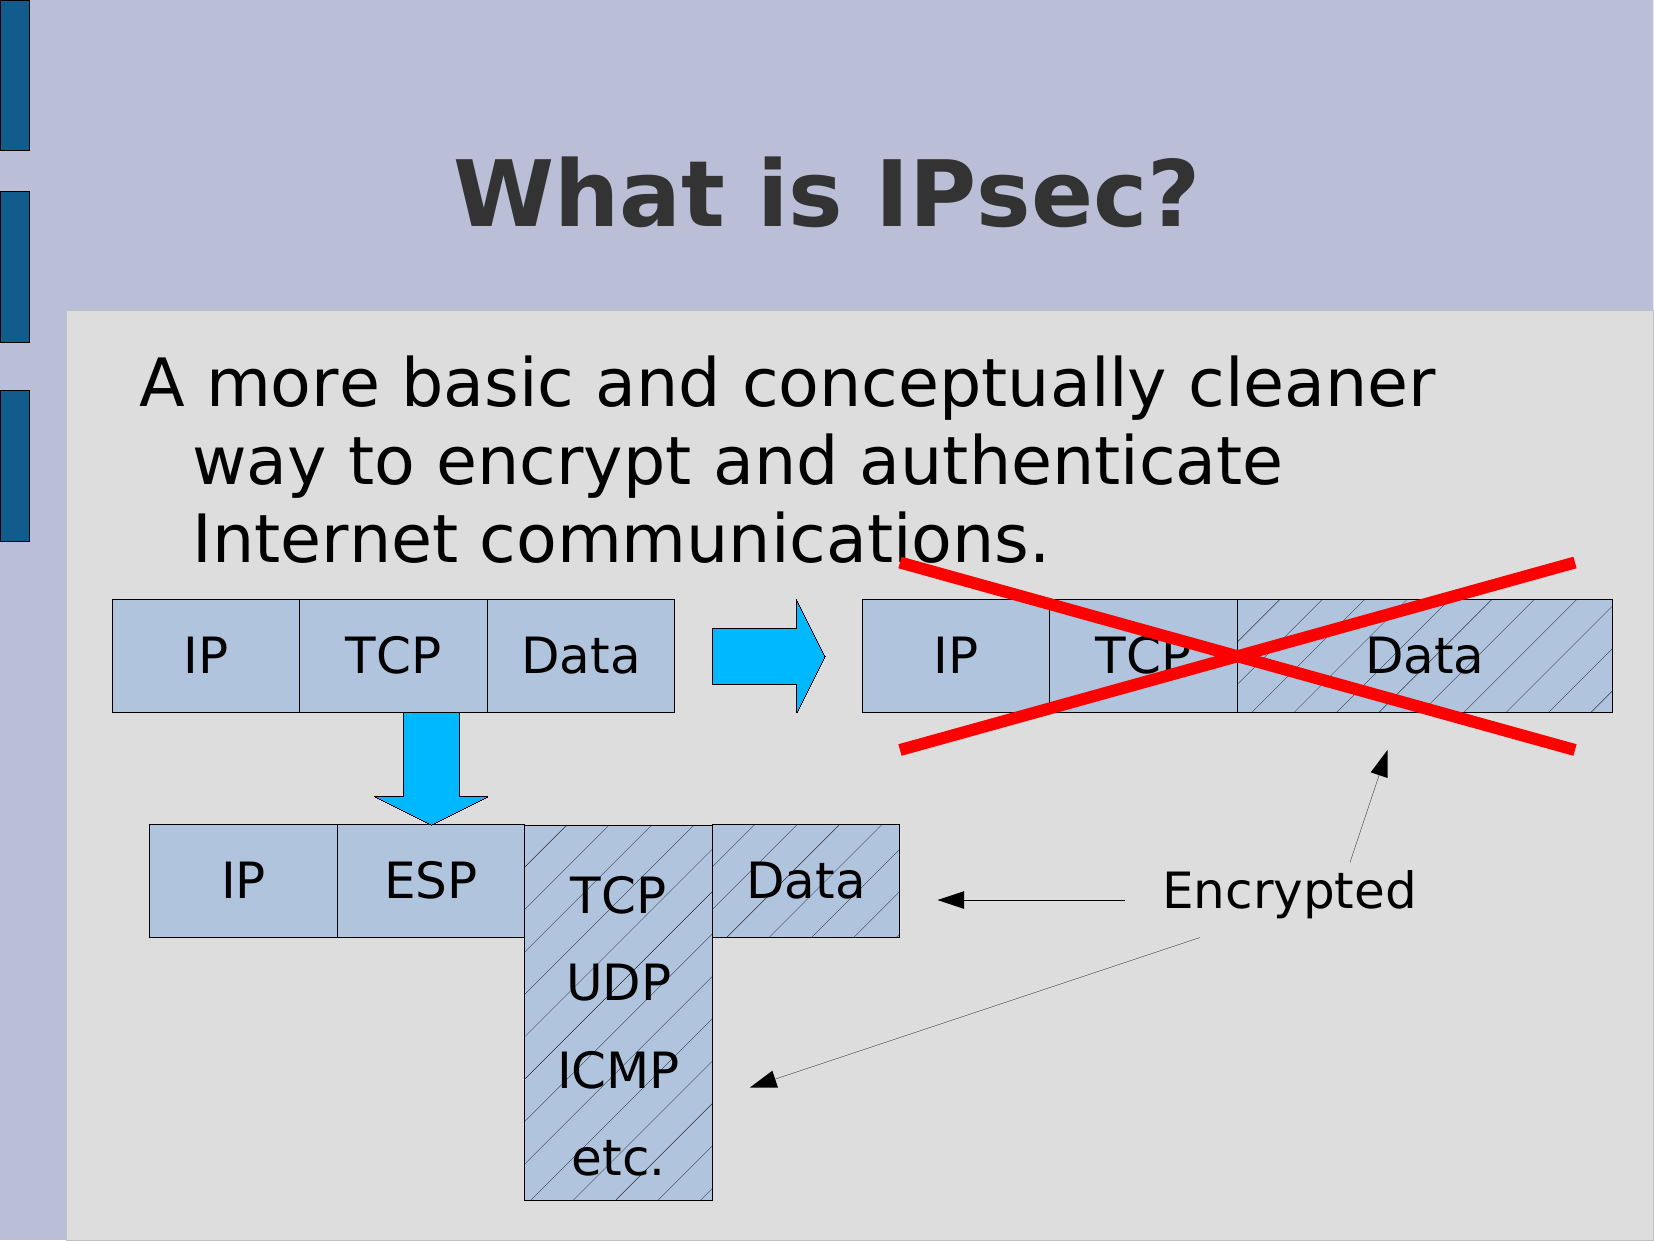

What is IPsec?
# A more basic and conceptually cleaner way to encrypt and authenticate Internet communications.
IP
TCP
Data
IP
TCP
Data
IP
ESP
TCP
UDP
ICMP
etc.
Data
Encrypted